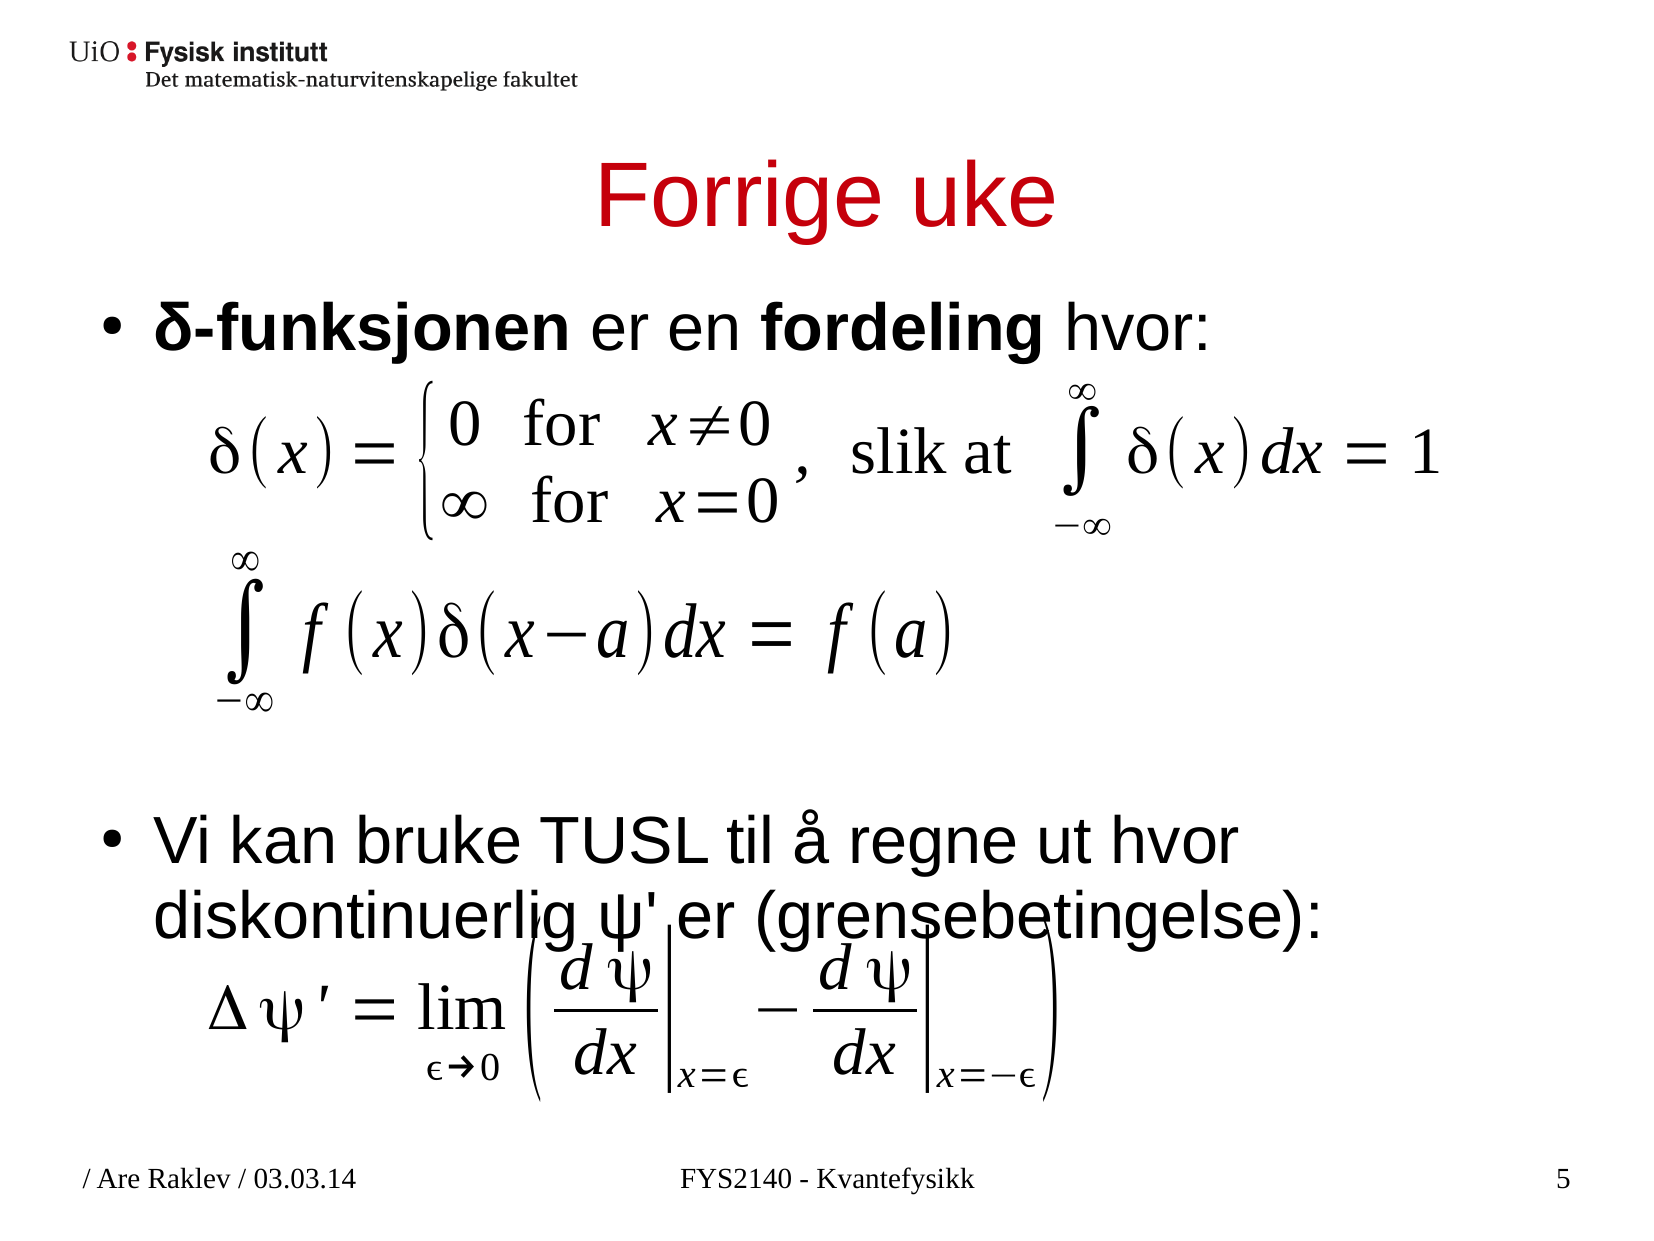

# Forrige uke
δ-funksjonen er en fordeling hvor:
Vi kan bruke TUSL til å regne ut hvor diskontinuerlig ψ' er (grensebetingelse):
/ Are Raklev / 03.03.14
FYS2140 - Kvantefysikk
5